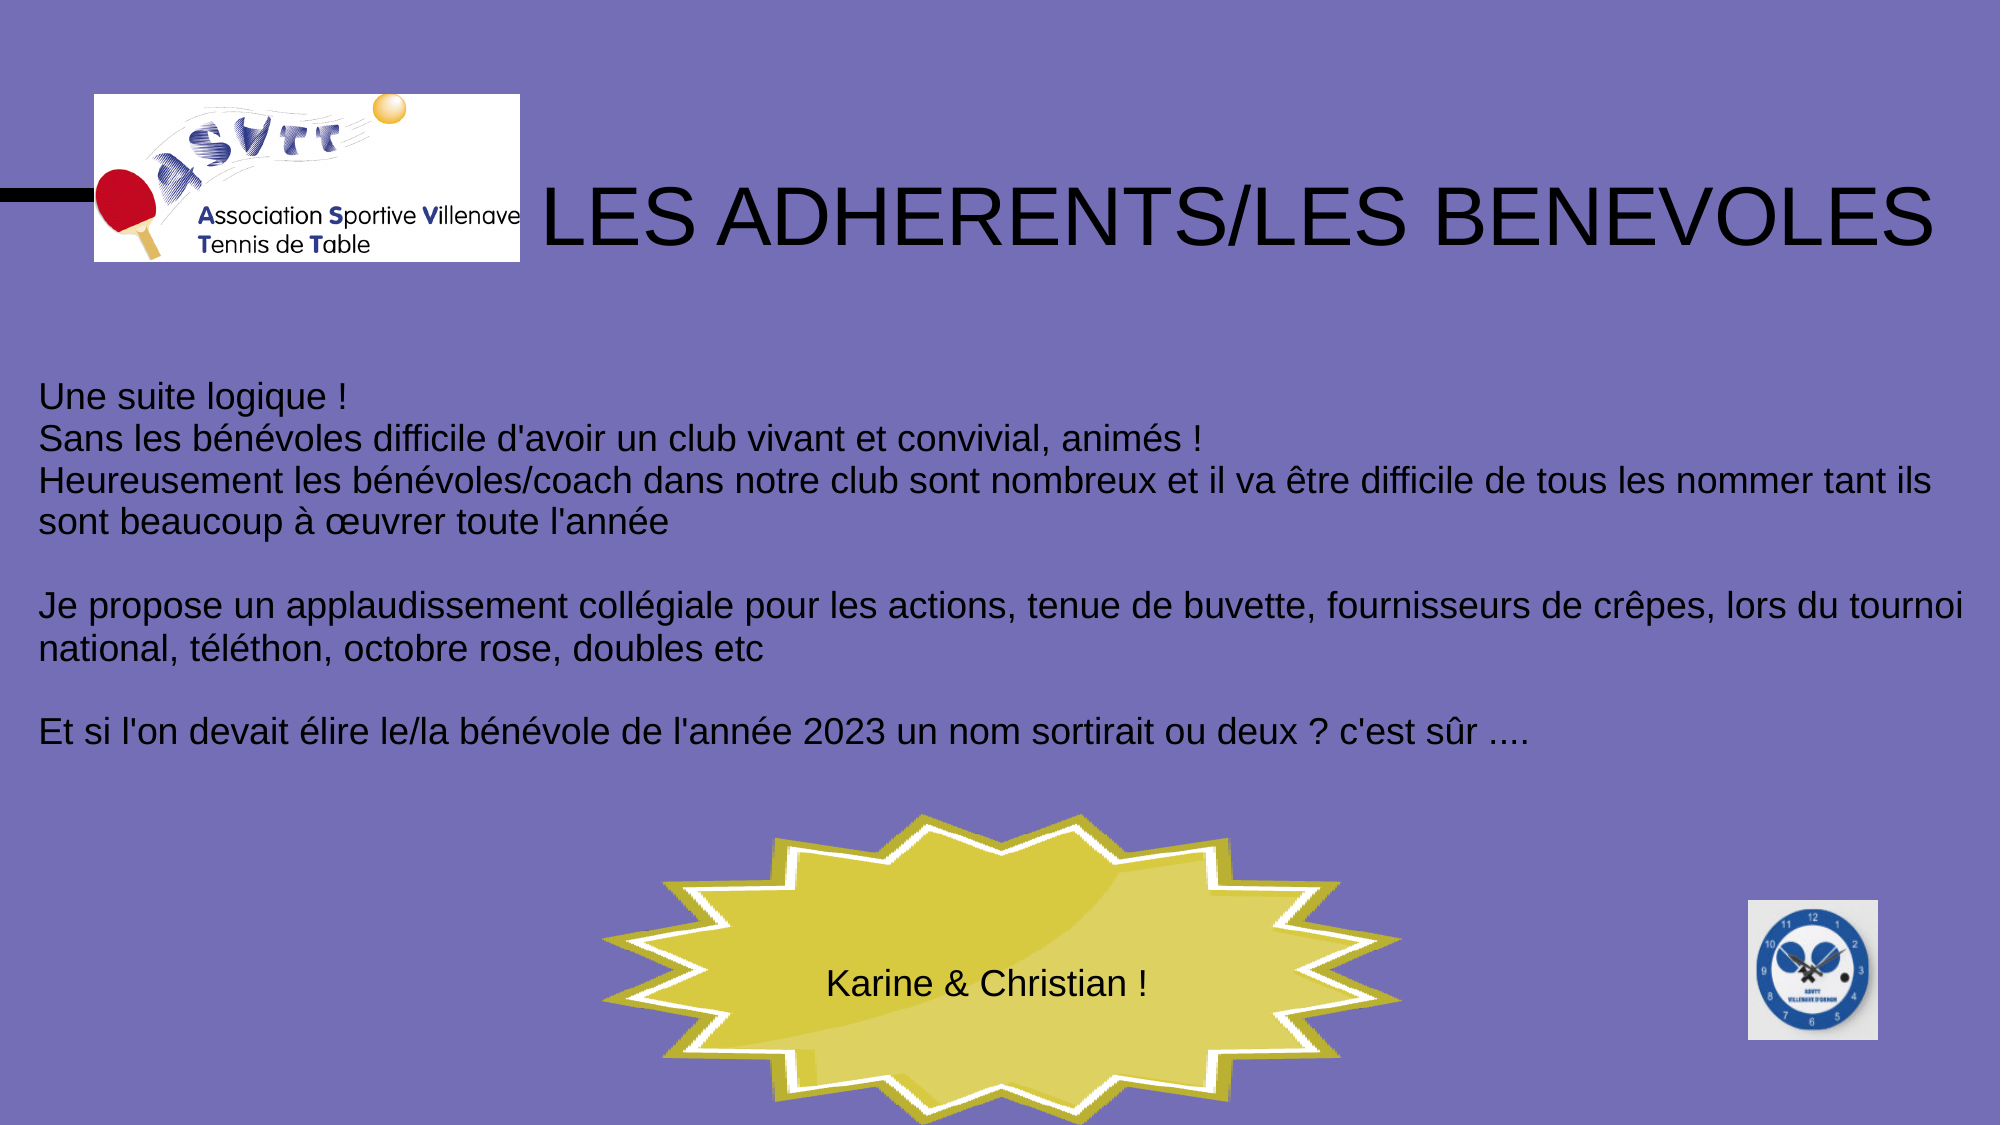

LES ADHERENTS/LES BENEVOLES
Une suite logique !
Sans les bénévoles difficile d'avoir un club vivant et convivial, animés !
Heureusement les bénévoles/coach dans notre club sont nombreux et il va être difficile de tous les nommer tant ils sont beaucoup à œuvrer toute l'année
Je propose un applaudissement collégiale pour les actions, tenue de buvette, fournisseurs de crêpes, lors du tournoi national, téléthon, octobre rose, doubles etc
Et si l'on devait élire le/la bénévole de l'année 2023 un nom sortirait ou deux ? c'est sûr ....
 Karine & Christian !